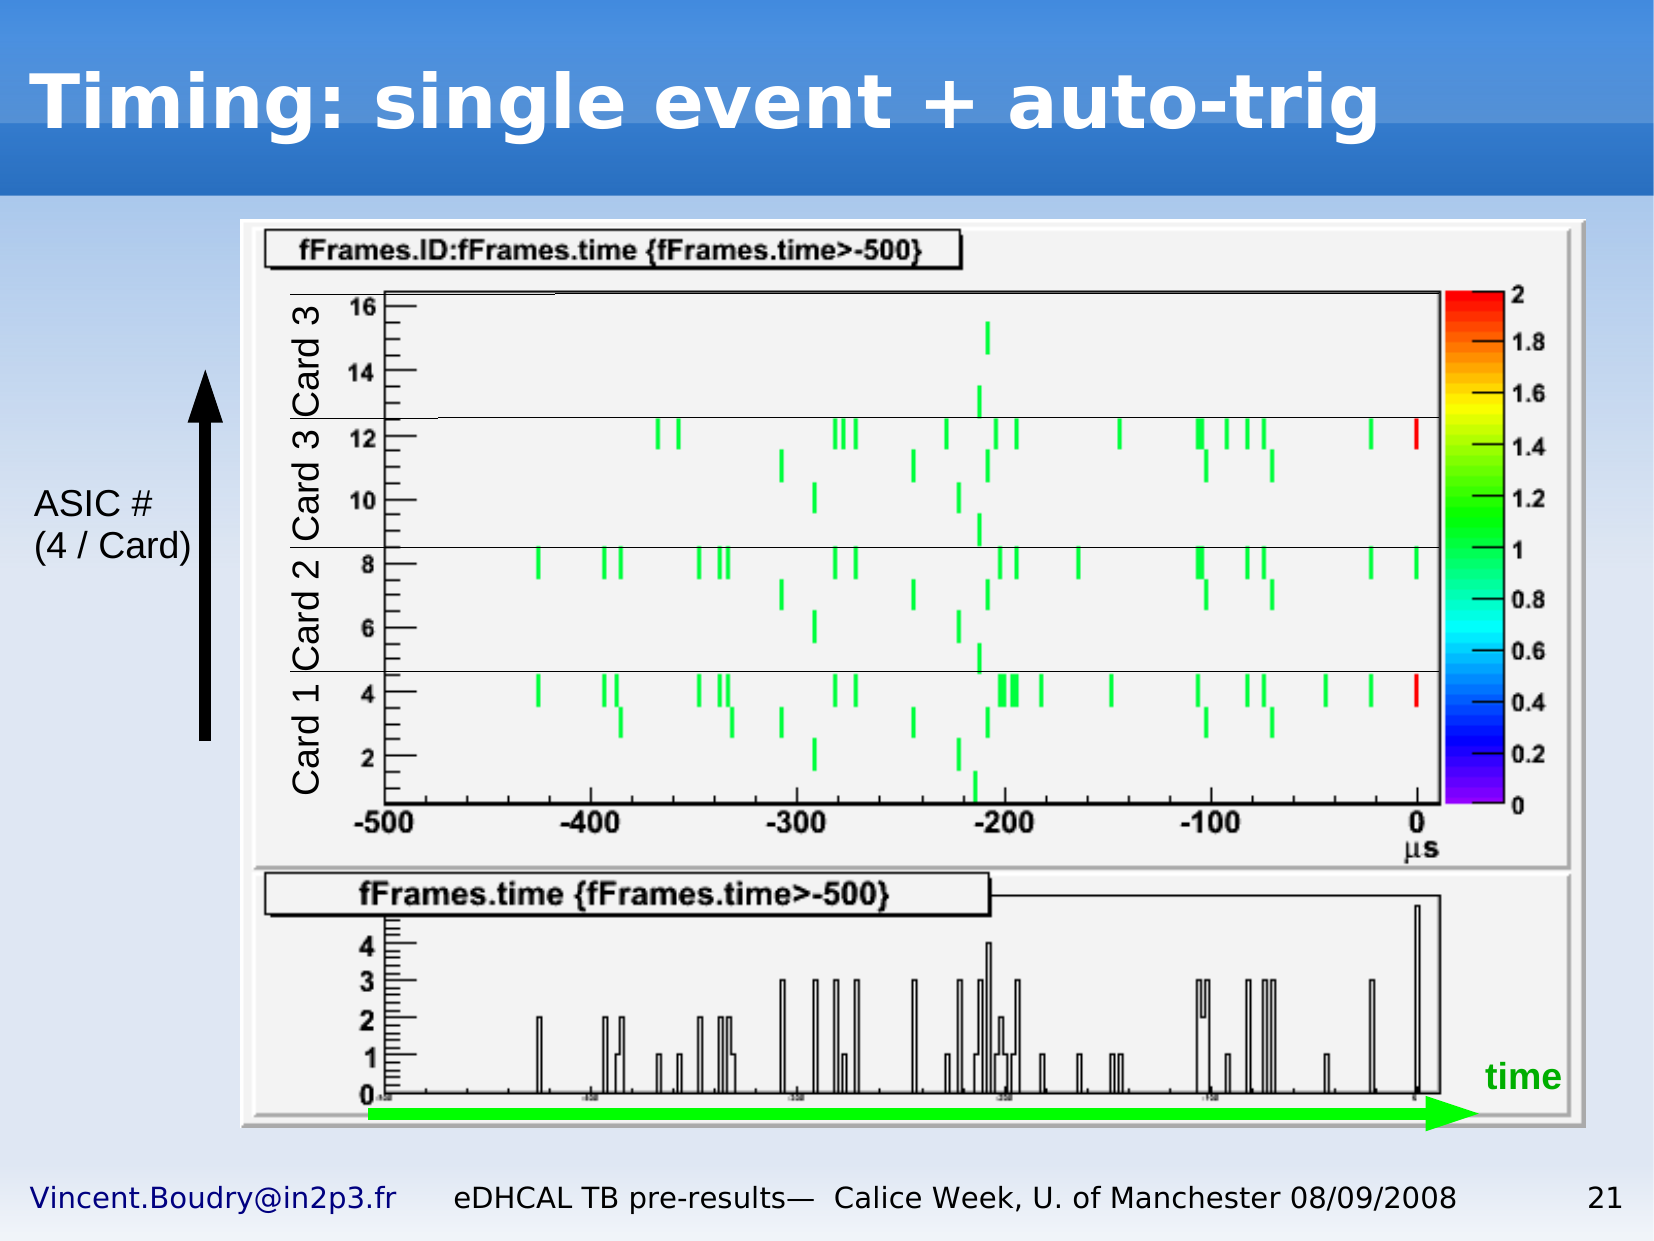

# Timing: single event + auto-trig
Card 3
Card 3
ASIC #
(4 / Card)
Card 2
Card 1
time
eDHCAL TB pre-results— Calice Week, U. of Manchester 08/09/2008
21